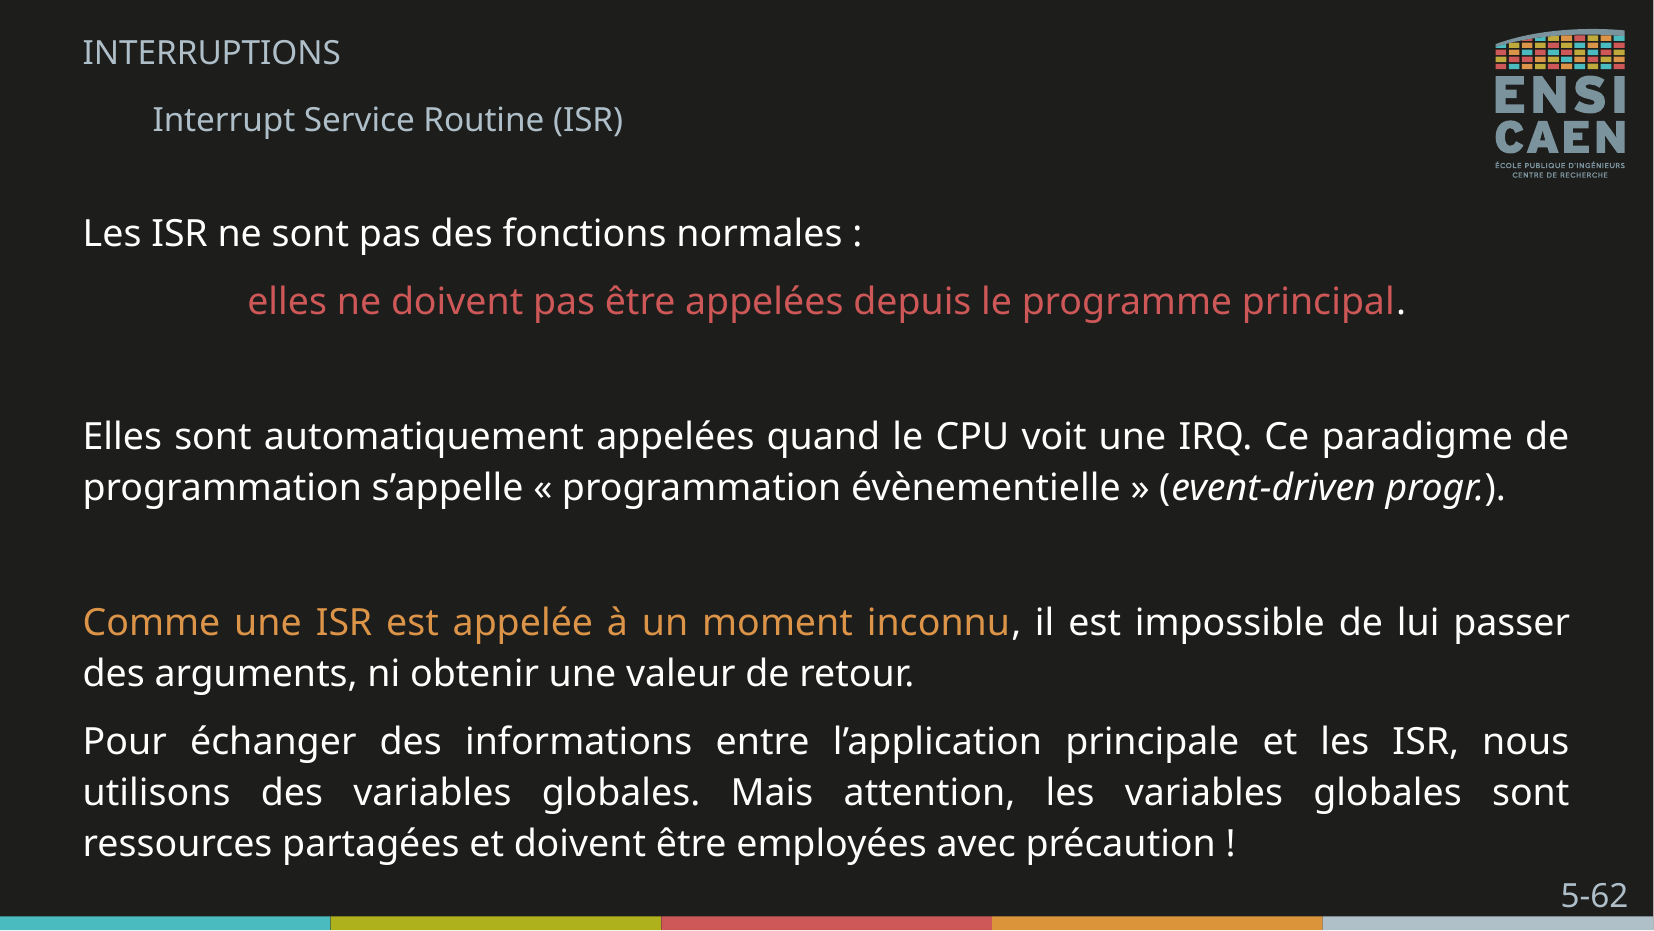

# INTERRUPTIONS Interrupt Service Routine (ISR)
Les ISR ne sont pas des fonctions normales :
elles ne doivent pas être appelées depuis le programme principal.
Elles sont automatiquement appelées quand le CPU voit une IRQ. Ce paradigme de programmation s’appelle « programmation évènementielle » (event-driven progr.).
Comme une ISR est appelée à un moment inconnu, il est impossible de lui passer des arguments, ni obtenir une valeur de retour.
Pour échanger des informations entre l’application principale et les ISR, nous utilisons des variables globales. Mais attention, les variables globales sont ressources partagées et doivent être employées avec précaution !